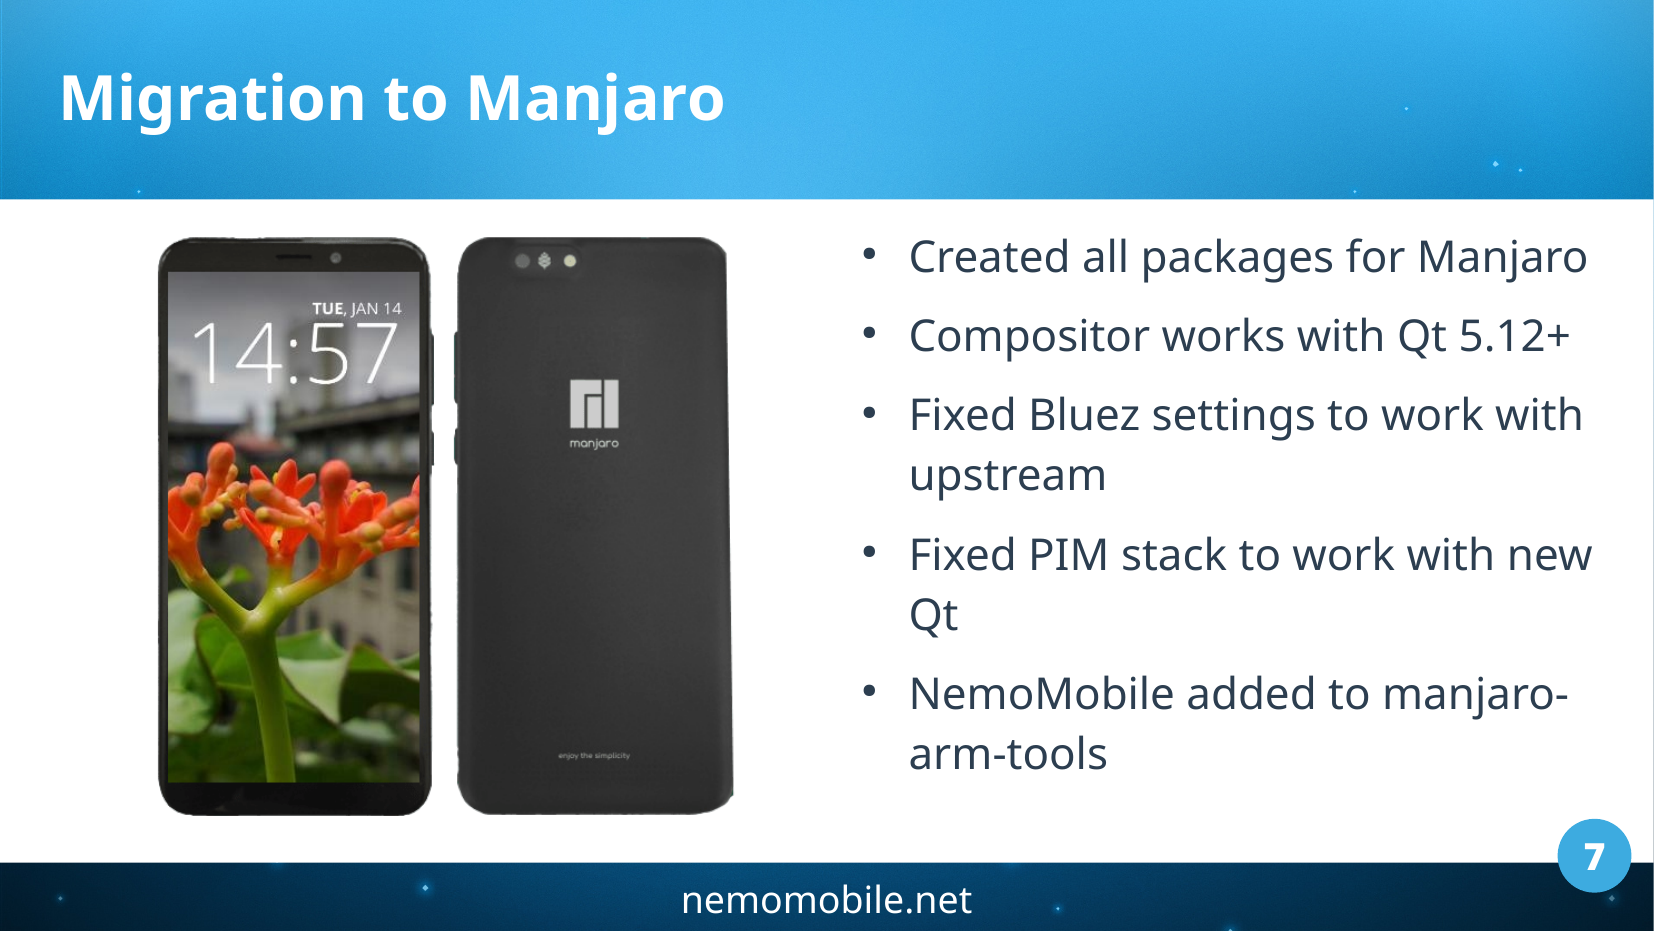

# Migration to Manjaro
Created all packages for Manjaro
Compositor works with Qt 5.12+
Fixed Bluez settings to work with upstream
Fixed PIM stack to work with new Qt
NemoMobile added to manjaro-arm-tools
nemomobile.net